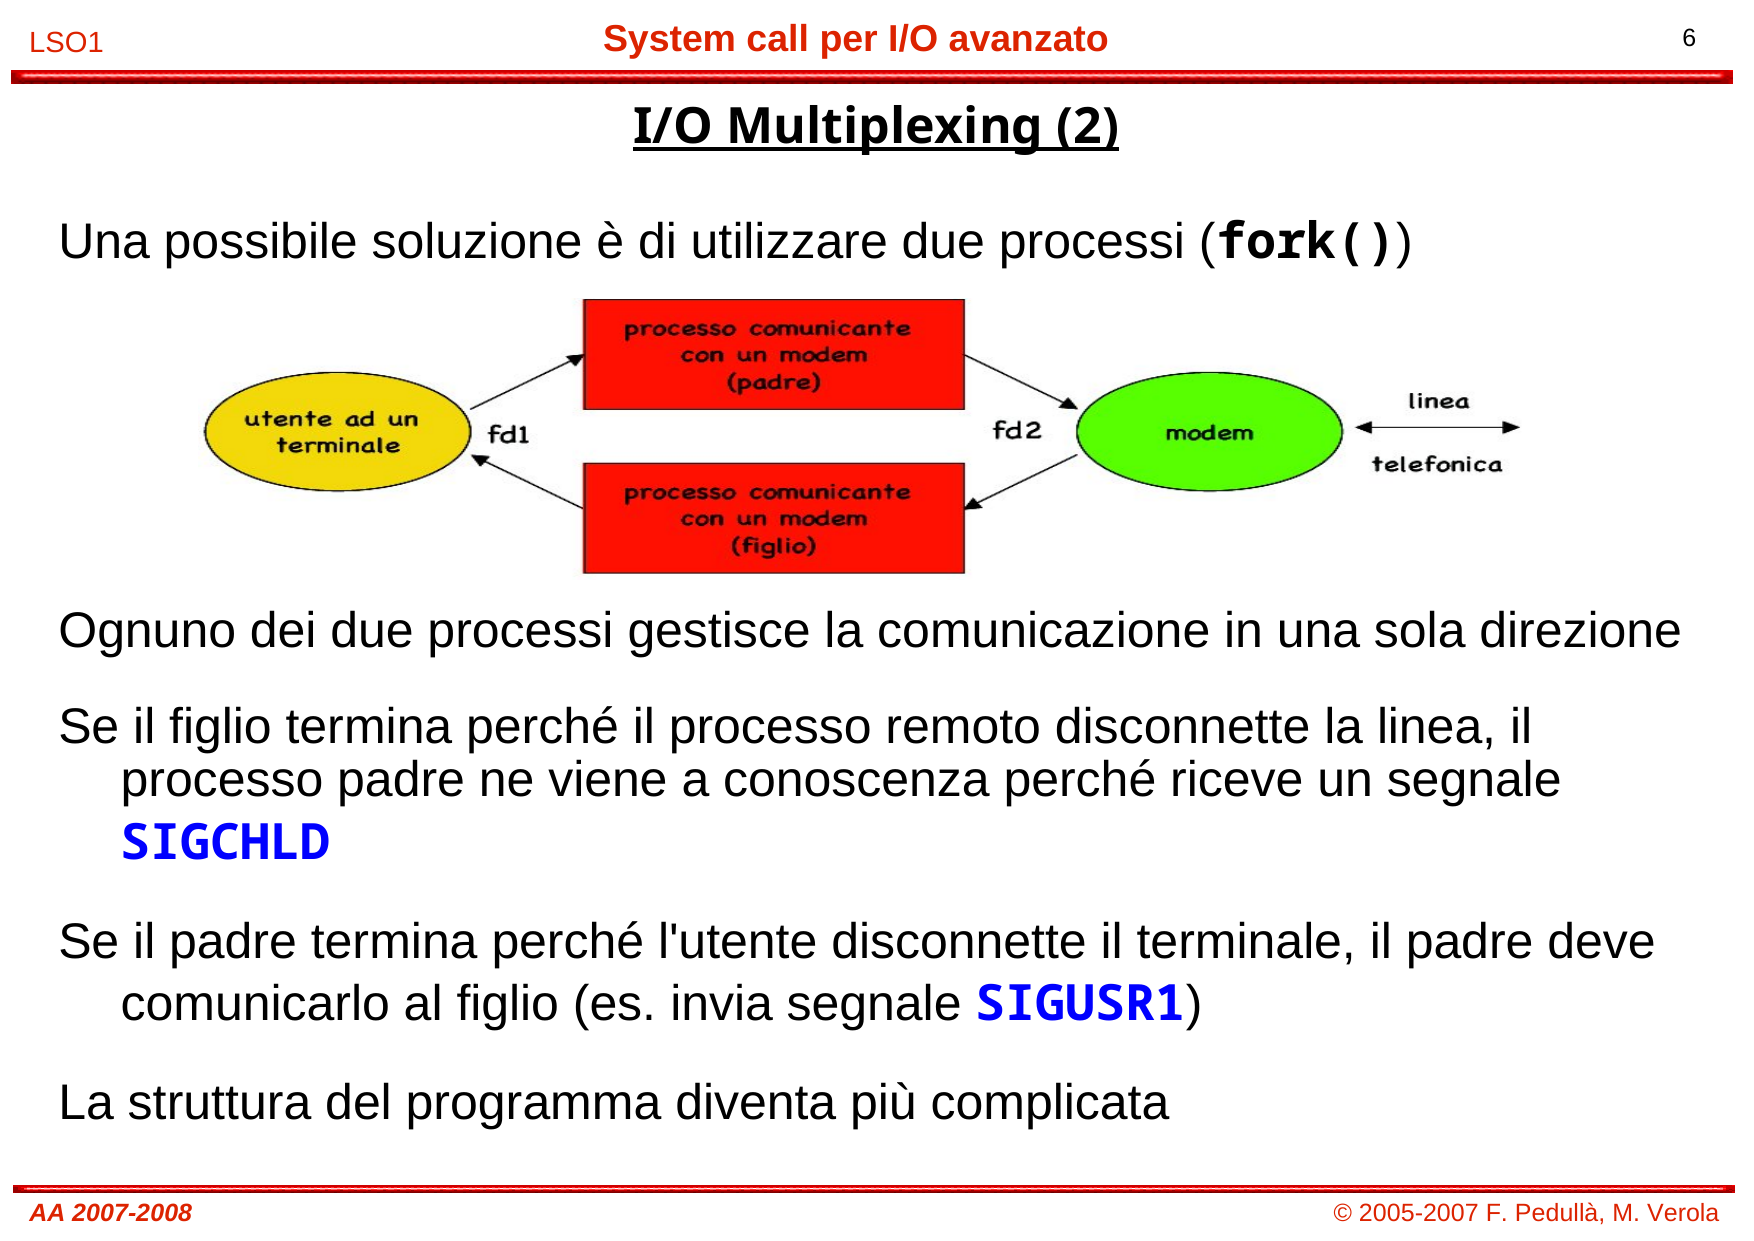

# I/O Multiplexing (2)
Una possibile soluzione è di utilizzare due processi (fork())
Ognuno dei due processi gestisce la comunicazione in una sola direzione
Se il figlio termina perché il processo remoto disconnette la linea, il processo padre ne viene a conoscenza perché riceve un segnale SIGCHLD
Se il padre termina perché l'utente disconnette il terminale, il padre deve comunicarlo al figlio (es. invia segnale SIGUSR1)
La struttura del programma diventa più complicata